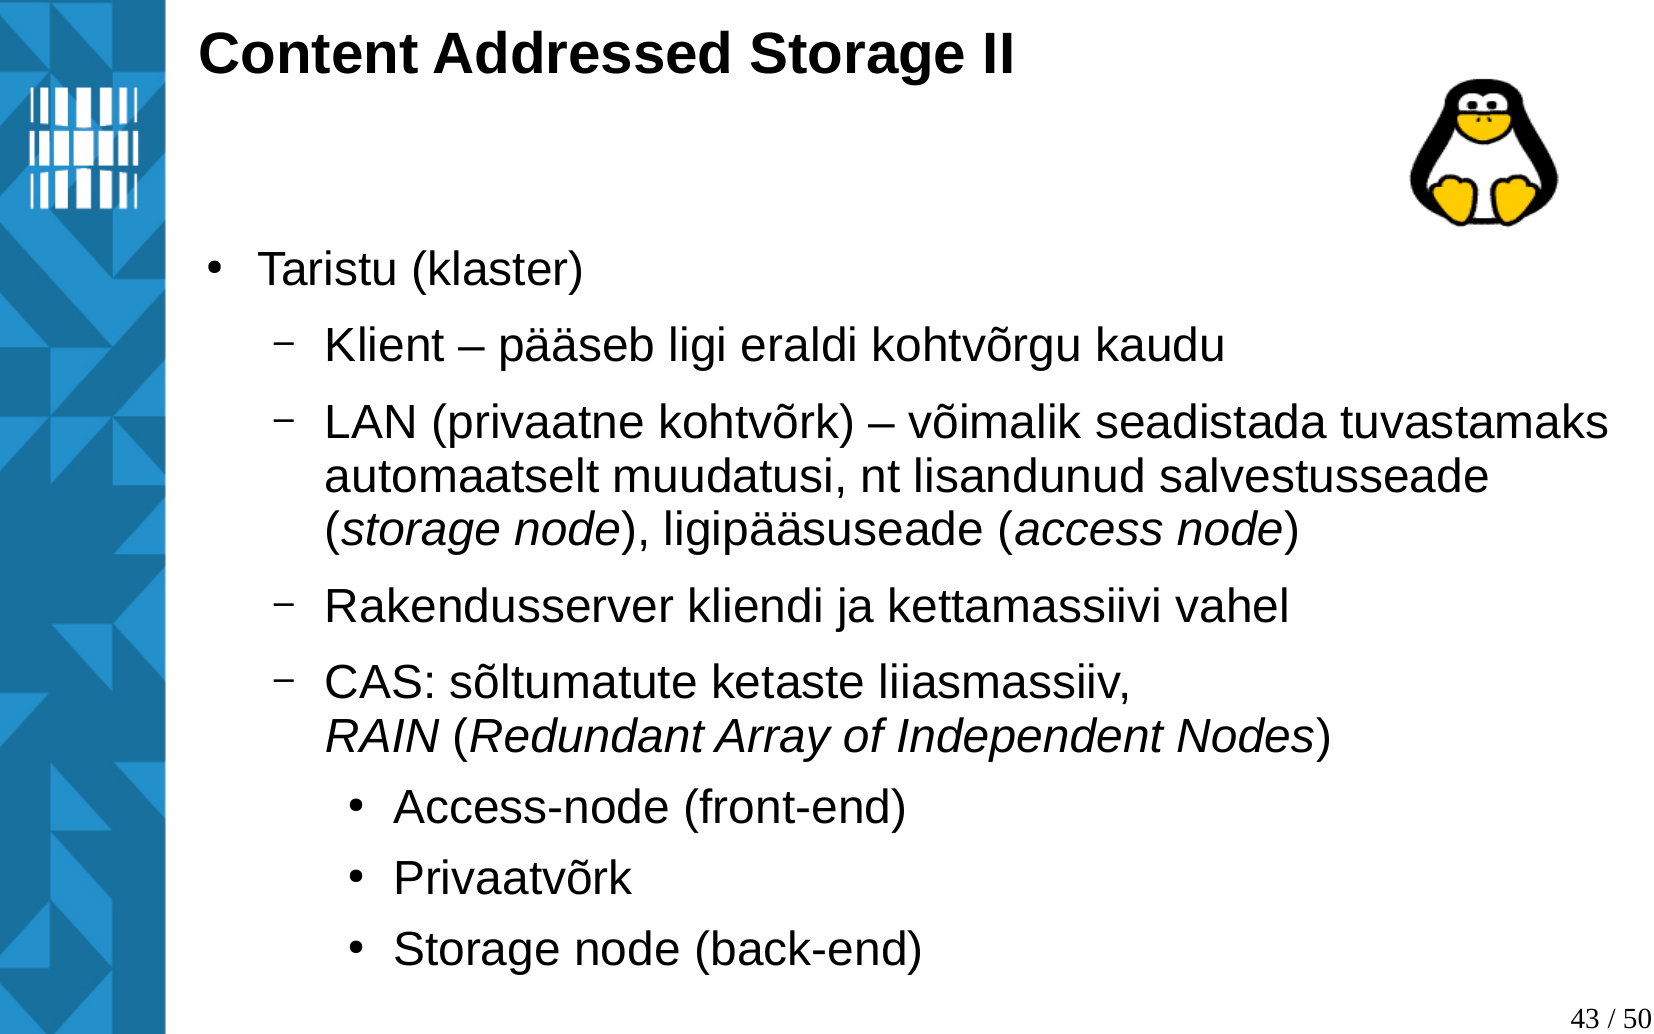

# Content Addressed Storage II
Taristu (klaster)
Klient – pääseb ligi eraldi kohtvõrgu kaudu
LAN (privaatne kohtvõrk) – võimalik seadistada tuvastamaks automaatselt muudatusi, nt lisandunud salvestusseade (storage node), ligipääsuseade (access node)
Rakendusserver kliendi ja kettamassiivi vahel
CAS: sõltumatute ketaste liiasmassiiv,
RAIN (Redundant Array of Independent Nodes)
Access-node (front-end)
Privaatvõrk
Storage node (back-end)